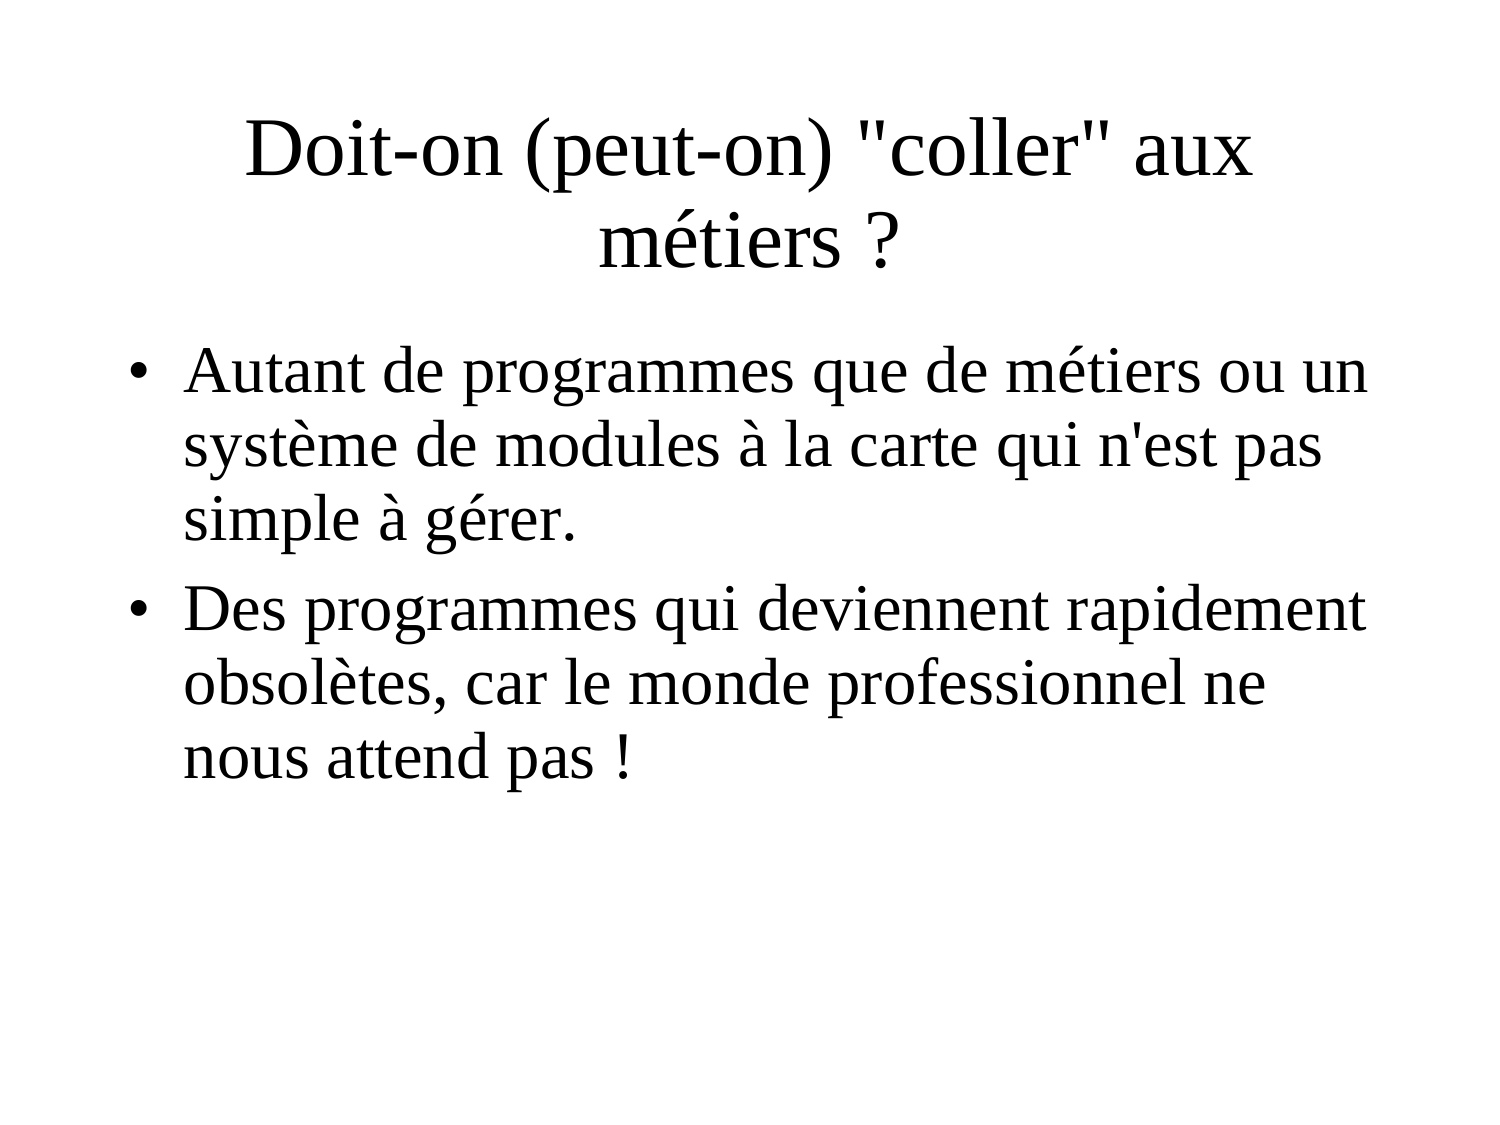

# Doit-on (peut-on) "coller" aux métiers ?
Autant de programmes que de métiers ou un système de modules à la carte qui n'est pas simple à gérer.
Des programmes qui deviennent rapidement obsolètes, car le monde professionnel ne nous attend pas !